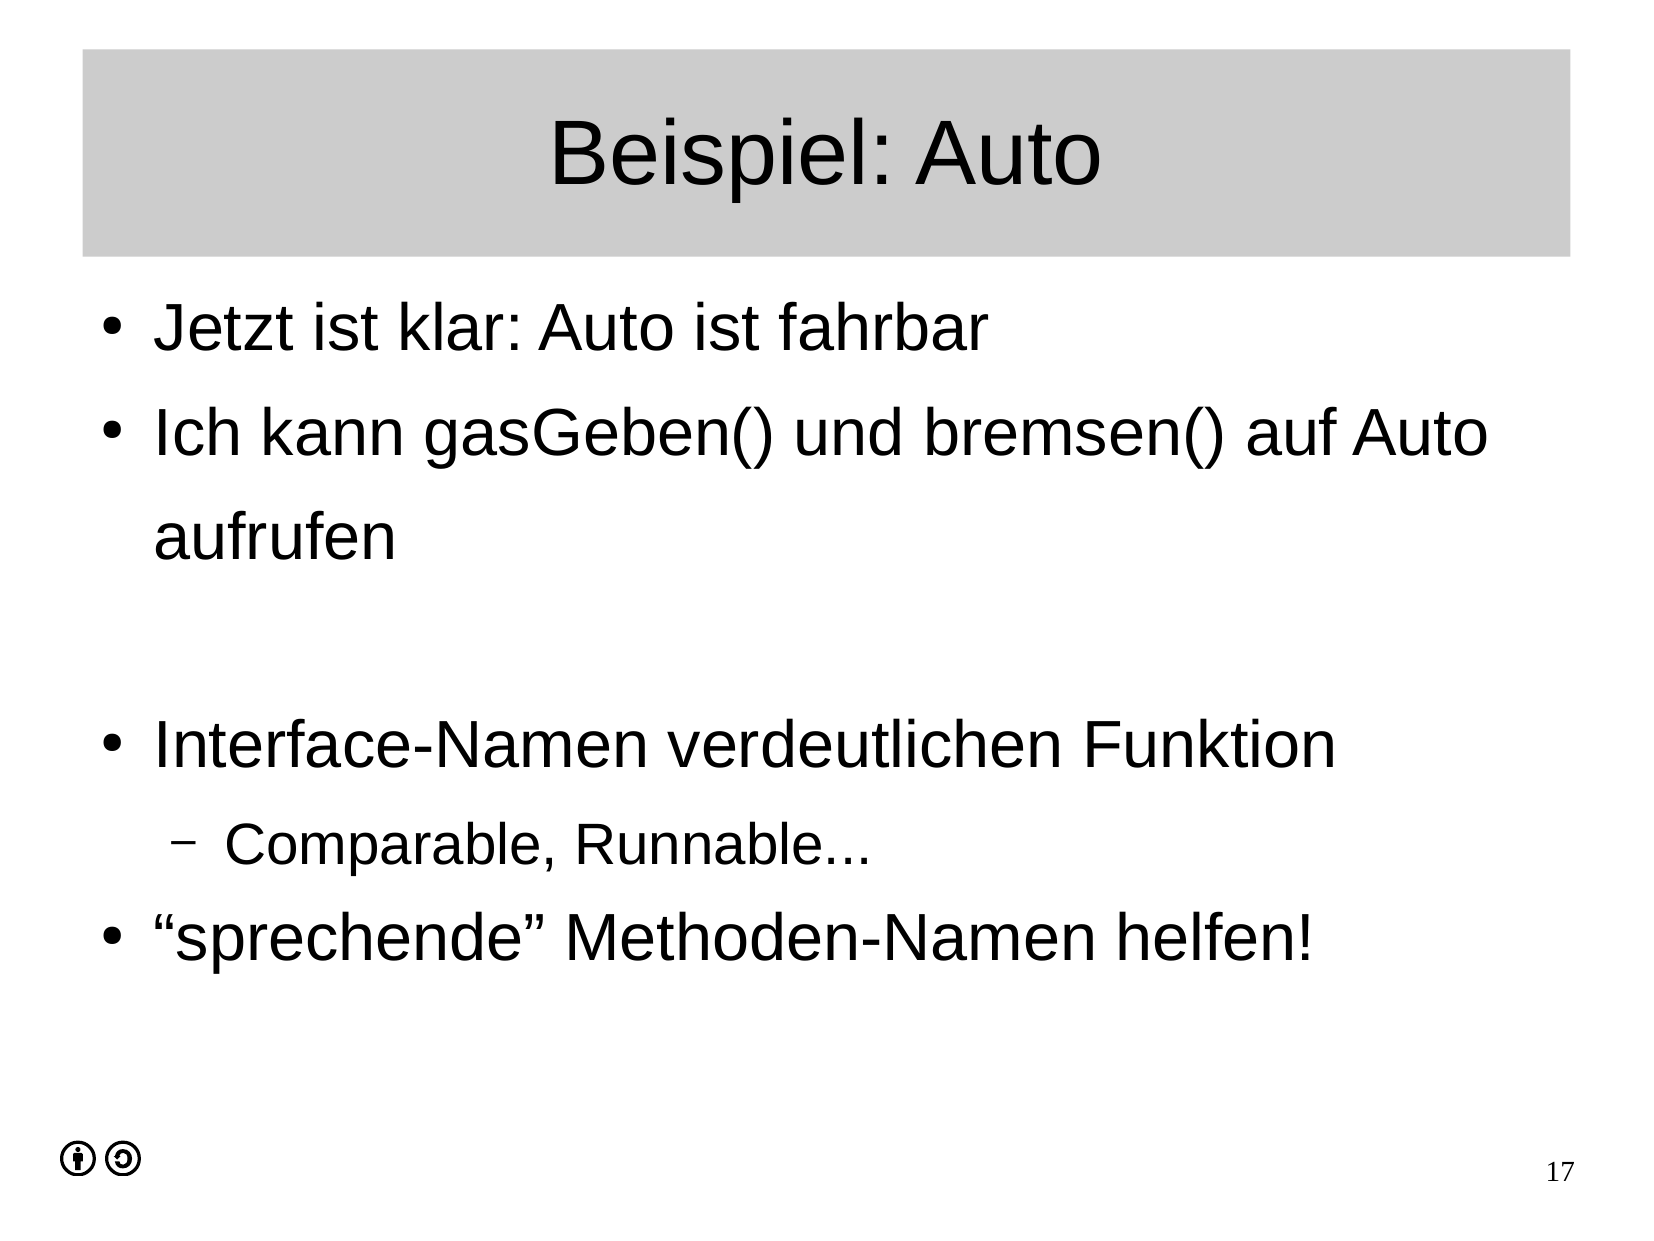

# Beispiel: Auto
Jetzt ist klar: Auto ist fahrbar
Ich kann gasGeben() und bremsen() auf Auto
aufrufen
Interface-Namen verdeutlichen Funktion
Comparable, Runnable...
“sprechende” Methoden-Namen helfen!
17